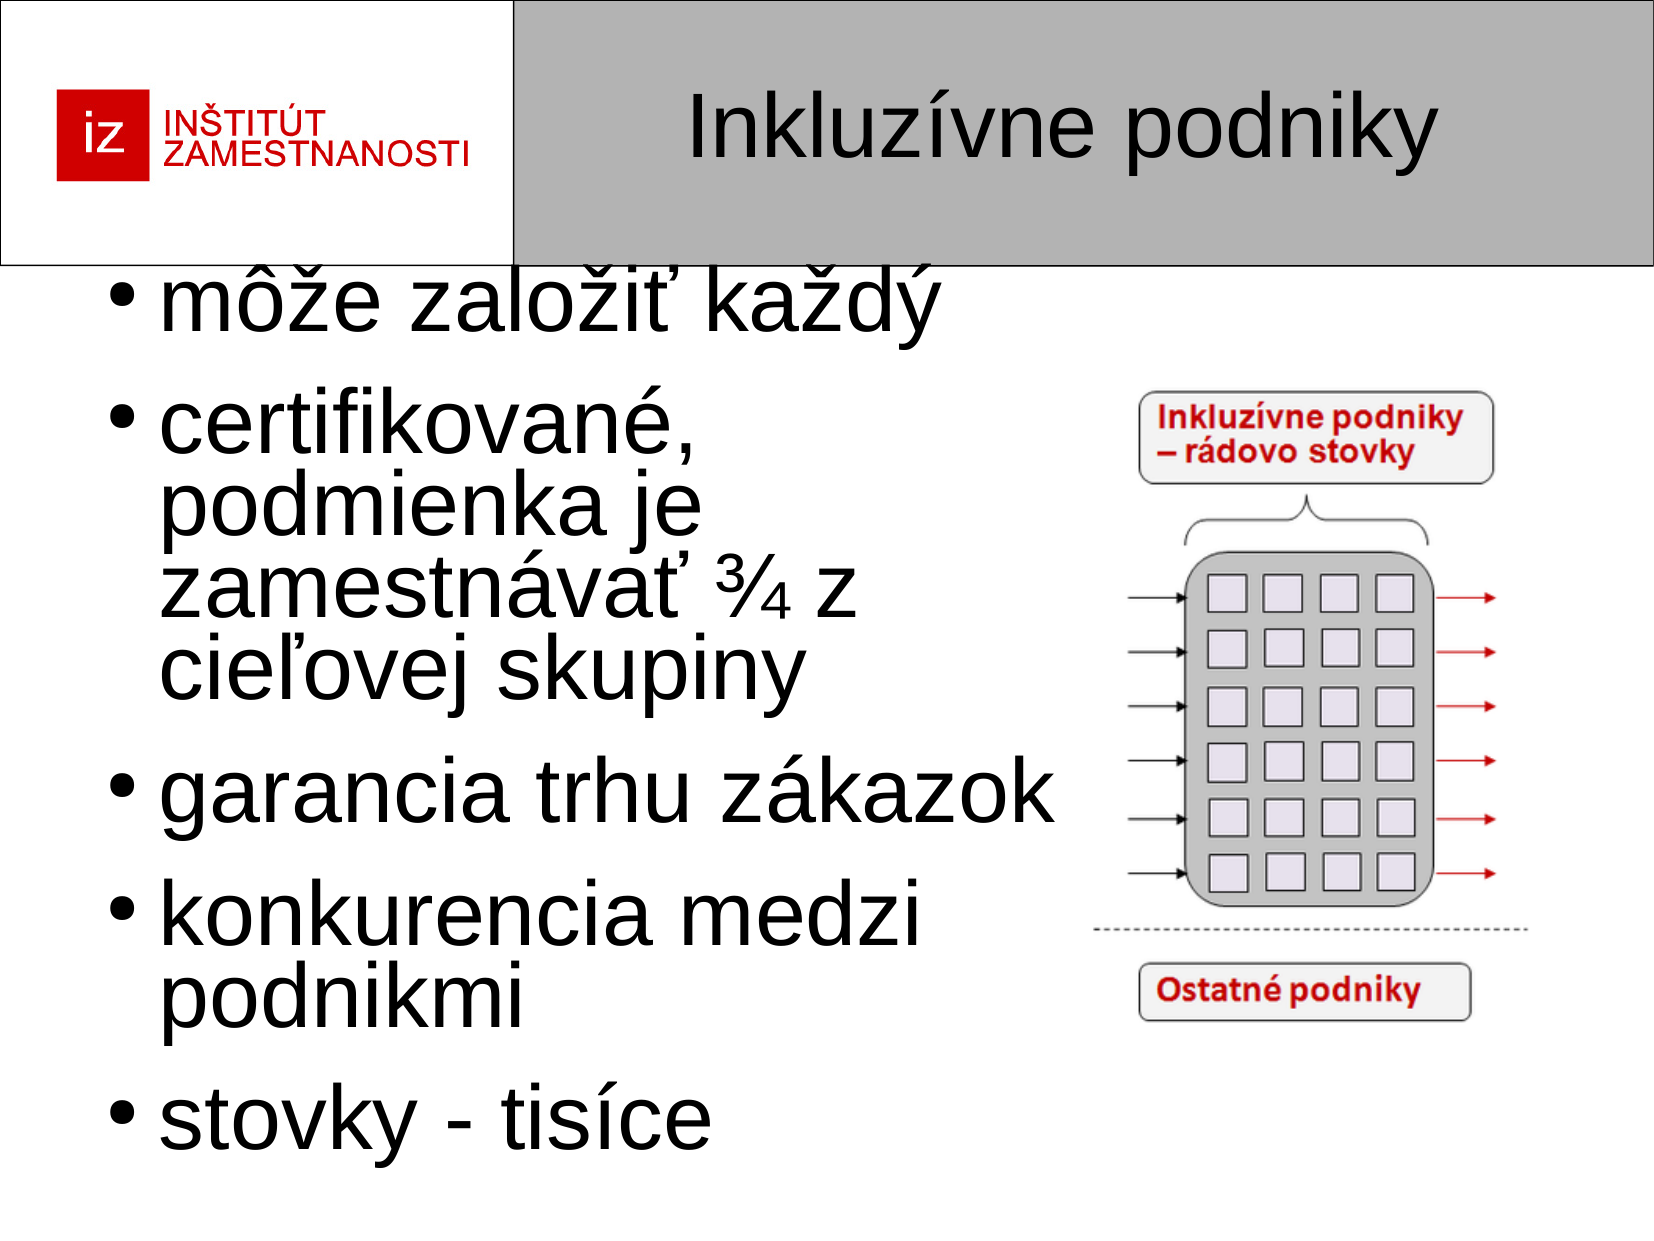

# Inkluzívne podniky
môže založiť každý
certifikované, podmienka je zamestnávať ¾ z cieľovej skupiny
garancia trhu zákazok
konkurencia medzi podnikmi
stovky - tisíce